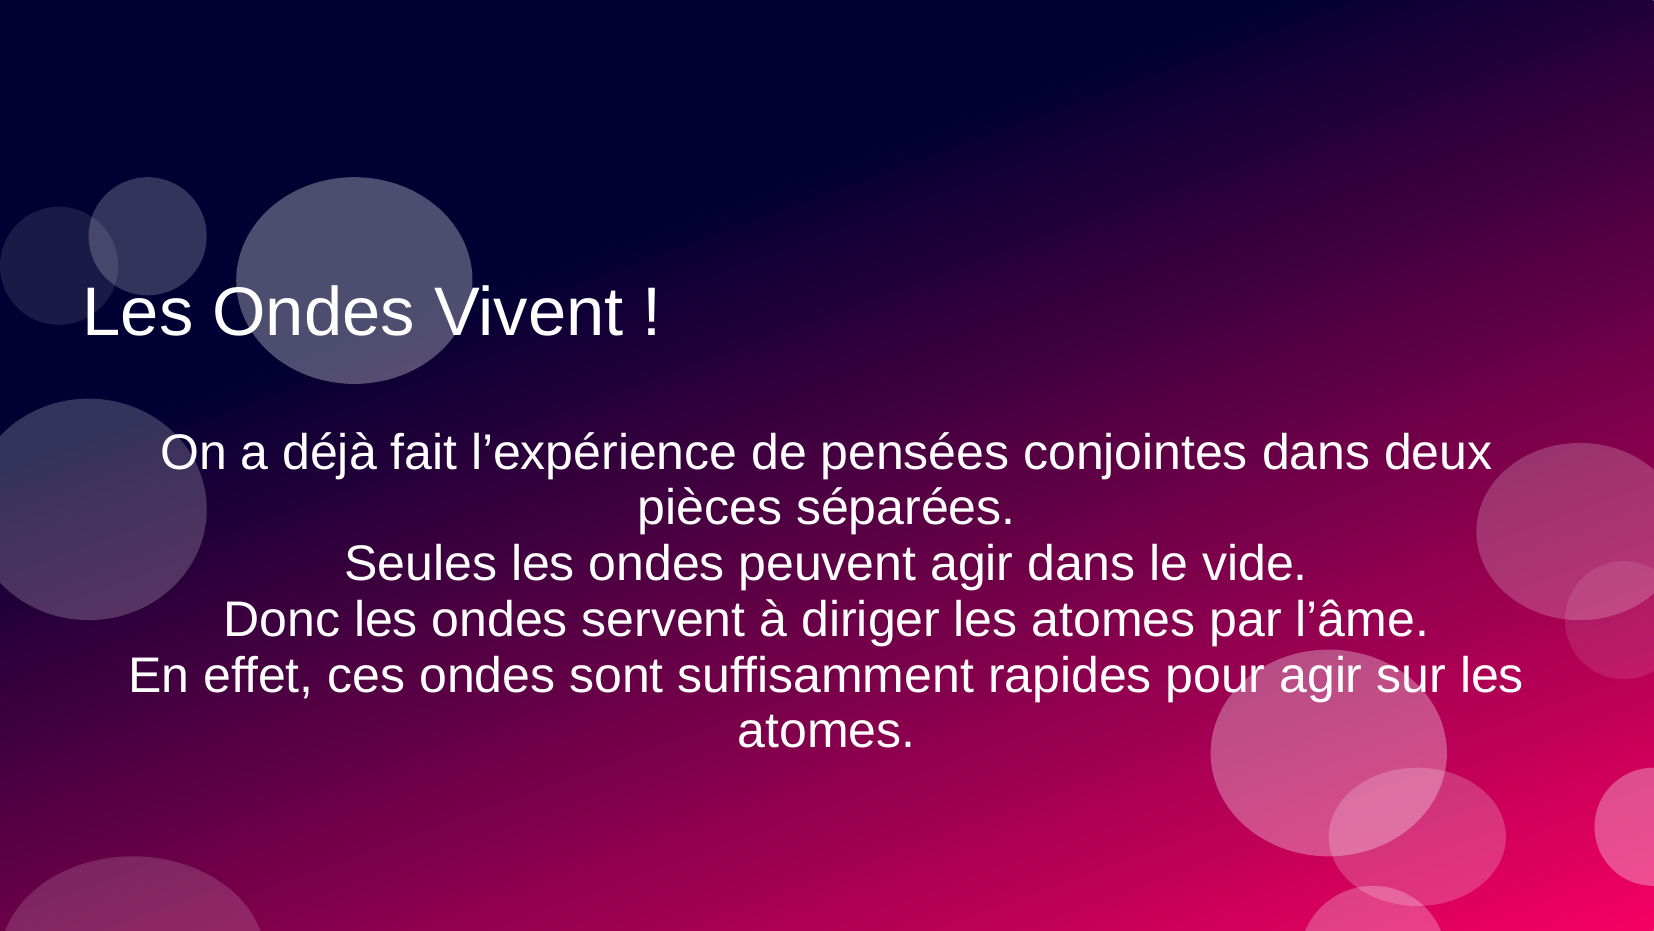

# Les Ondes Vivent !
On a déjà fait l’expérience de pensées conjointes dans deux pièces séparées.
Seules les ondes peuvent agir dans le vide.
Donc les ondes servent à diriger les atomes par l’âme.
En effet, ces ondes sont suffisamment rapides pour agir sur les atomes.